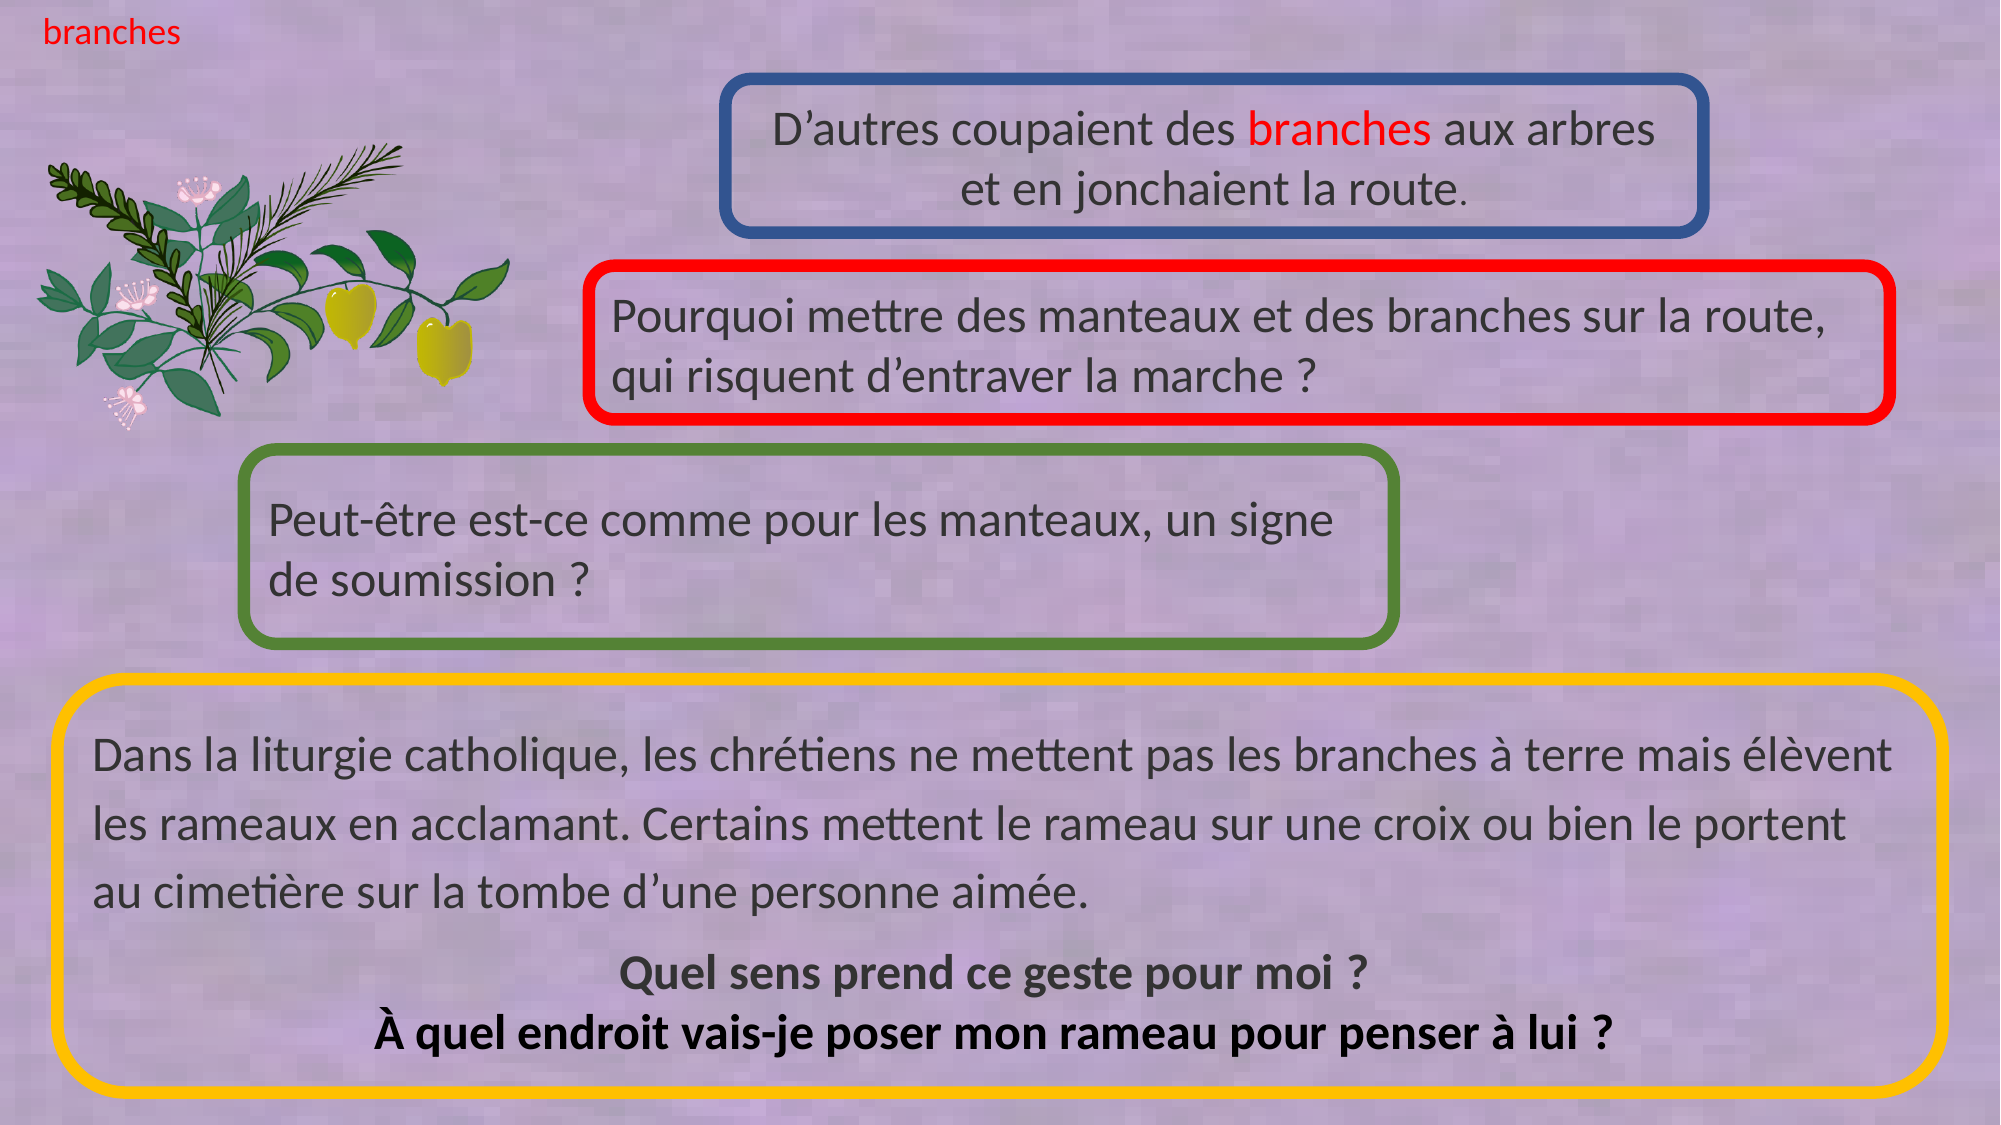

branches
D’autres coupaient des branches aux arbres et en jonchaient la route.
Pourquoi mettre des manteaux et des branches sur la route,
qui risquent d’entraver la marche ?
Peut-être est-ce comme pour les manteaux, un signe de soumission ?
Dans la liturgie catholique, les chrétiens ne mettent pas les branches à terre mais élèvent les rameaux en acclamant. Certains mettent le rameau sur une croix ou bien le portent au cimetière sur la tombe d’une personne aimée.
Quel sens prend ce geste pour moi ?
À quel endroit vais-je poser mon rameau pour penser à lui ?